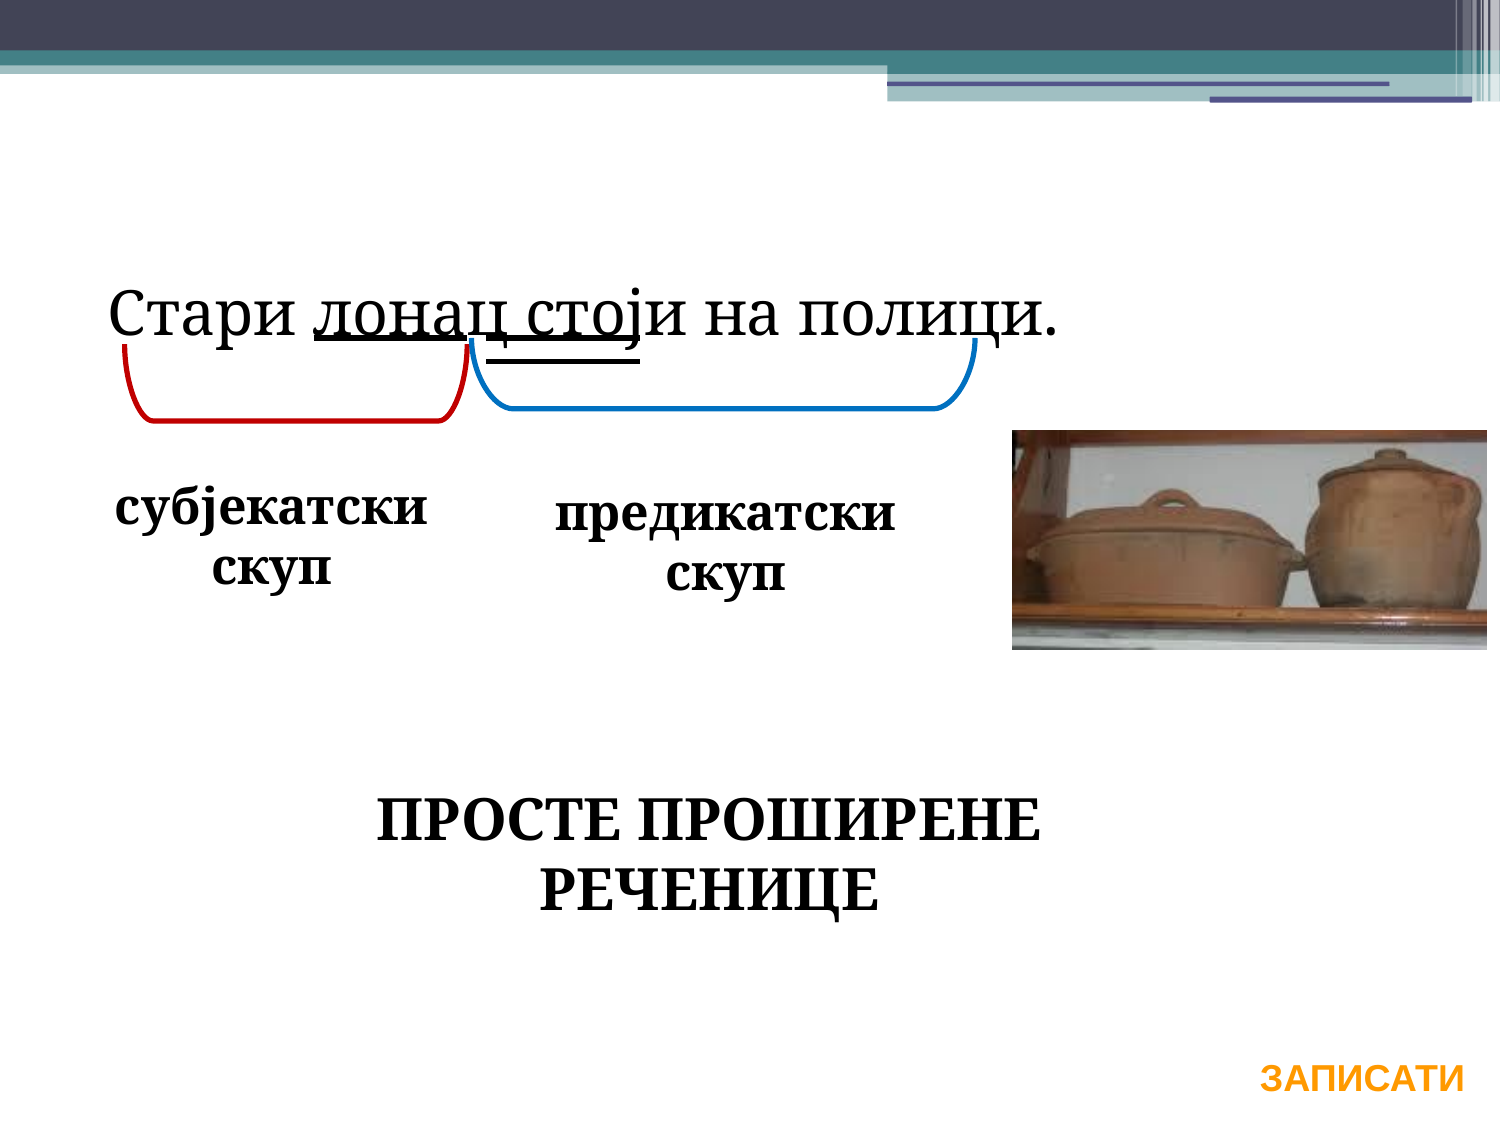

# Стари лонац стоји на полици.
субјекатски скуп
предикатски
скуп
ПРОСТЕ ПРОШИРЕНЕ
РЕЧЕНИЦЕ
ЗАПИСАТИ